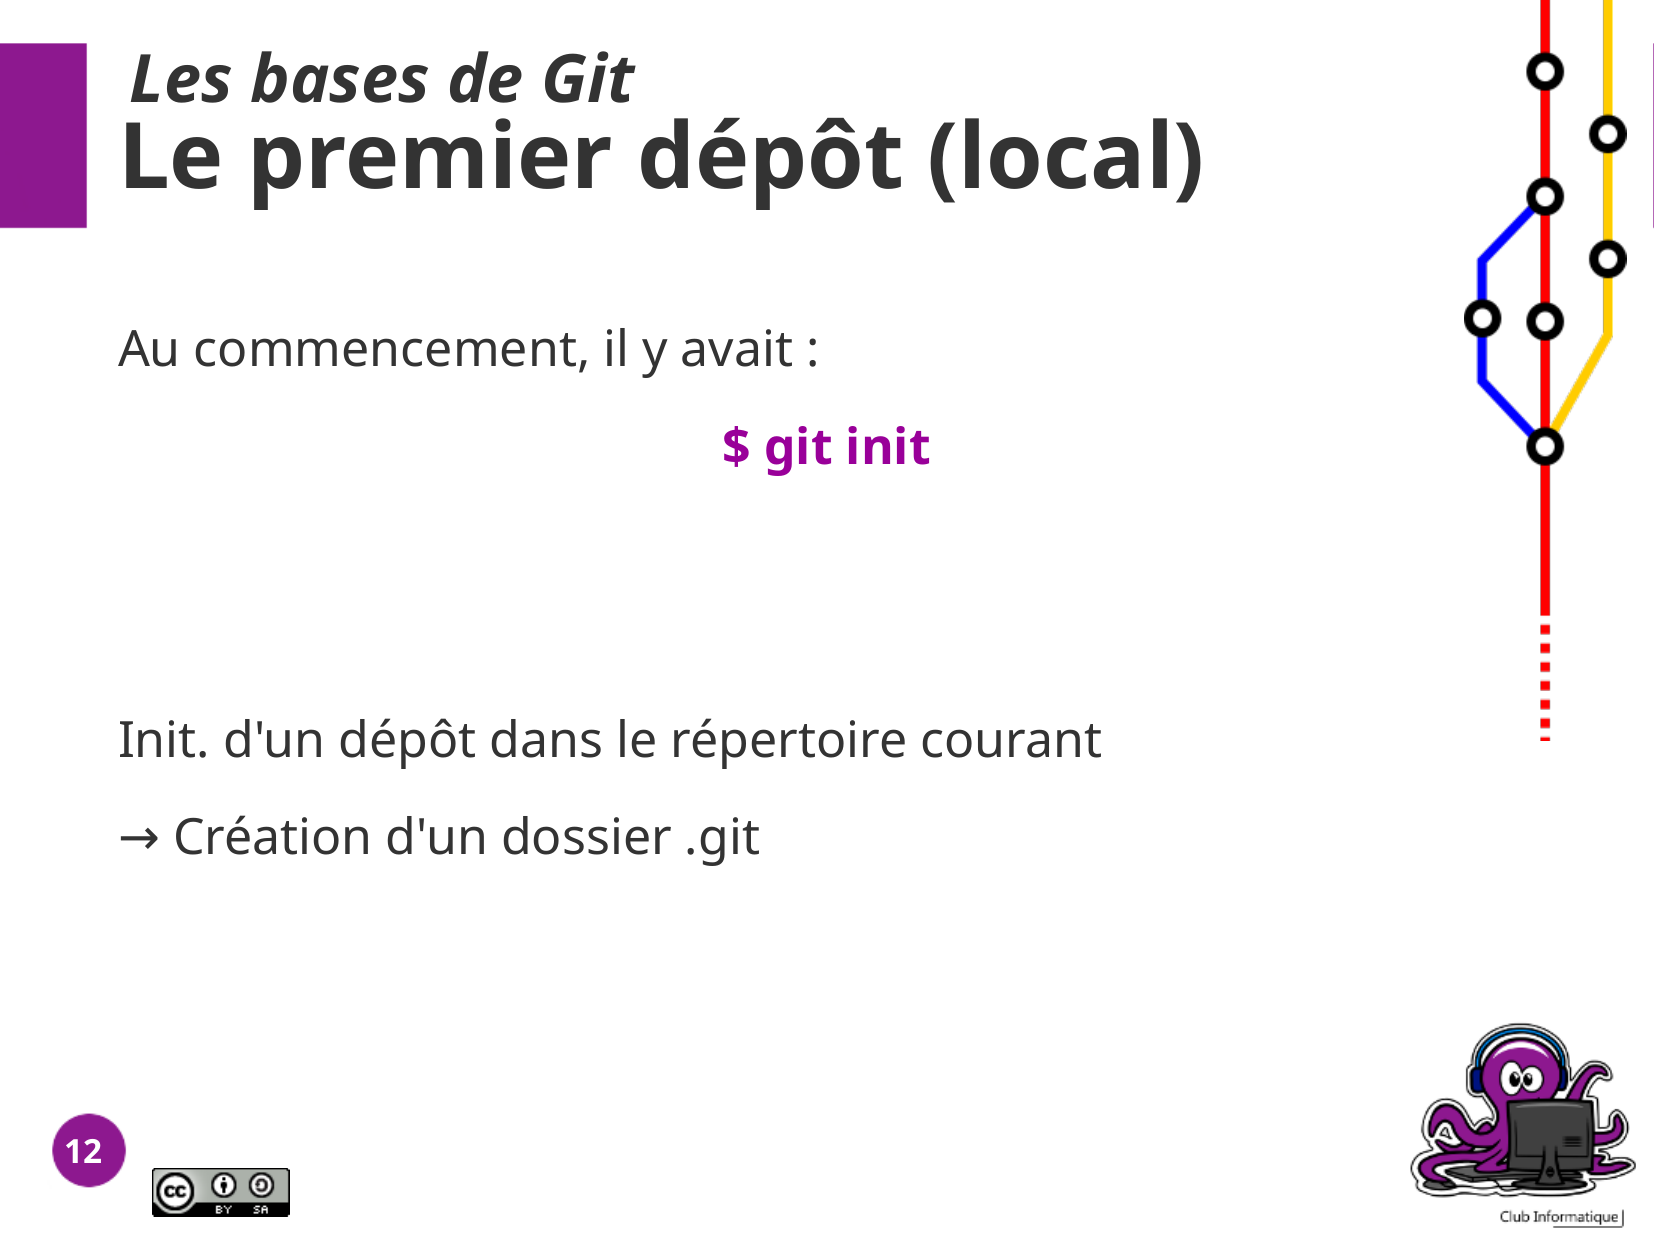

Les bases de Git
Le premier dépôt (local)
# Au commencement, il y avait :
$ git init
Init. d'un dépôt dans le répertoire courant
→ Création d'un dossier .git
12